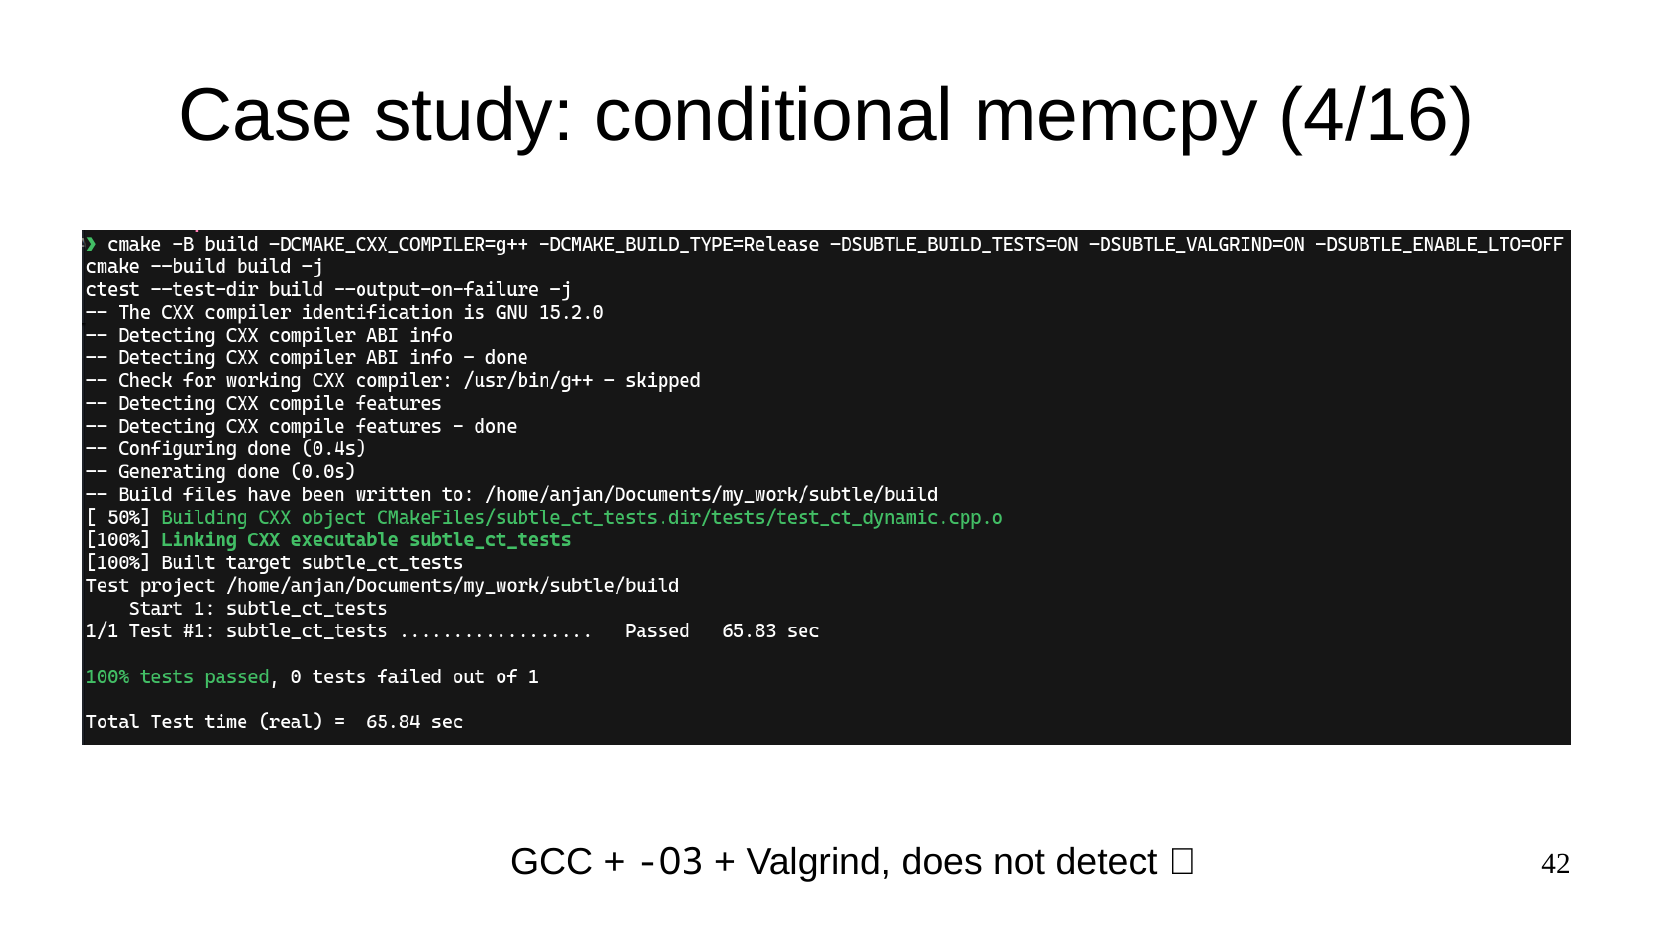

# Case study: conditional memcpy (4/16)
GCC + -O3 + Valgrind, does not detect ❌
42